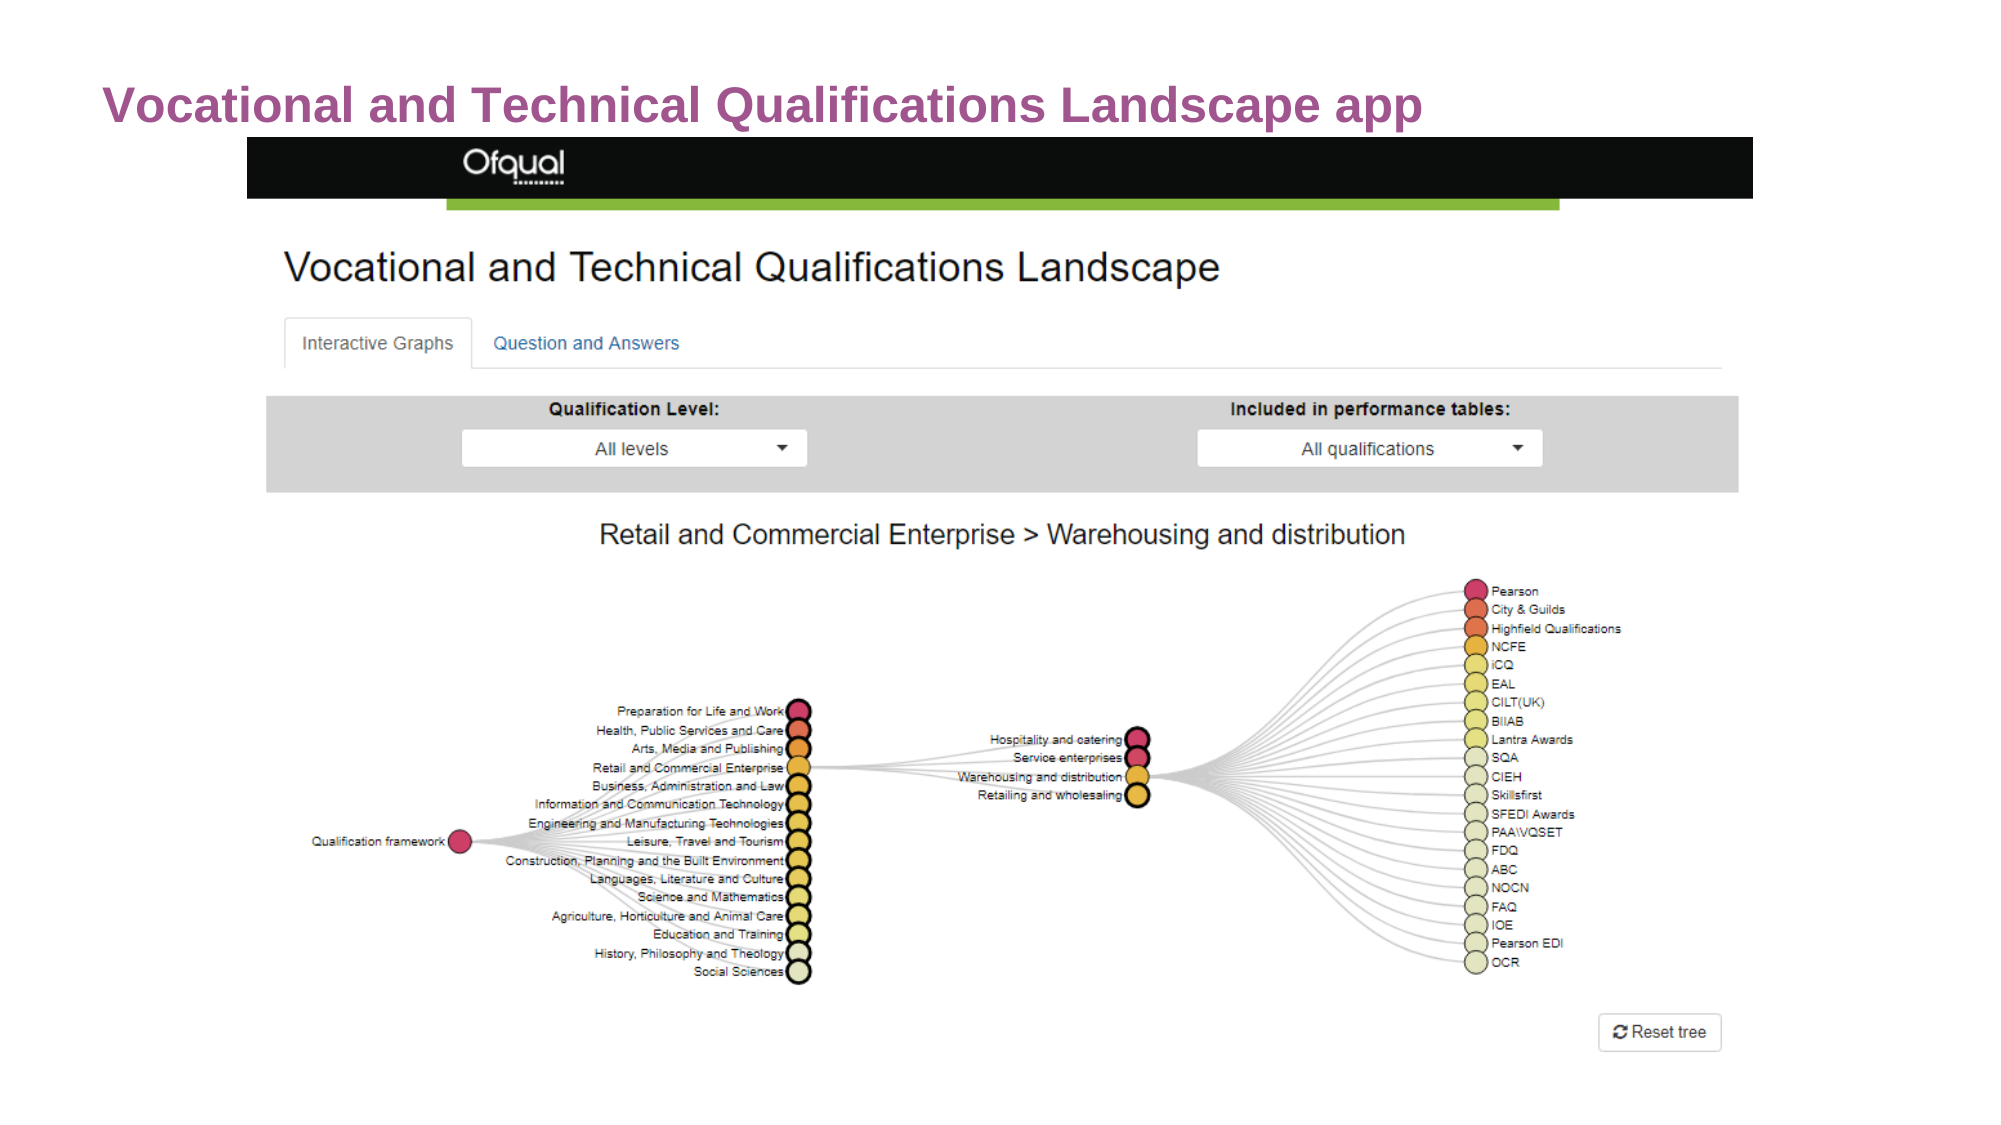

# Vocational and Technical Qualifications Landscape app